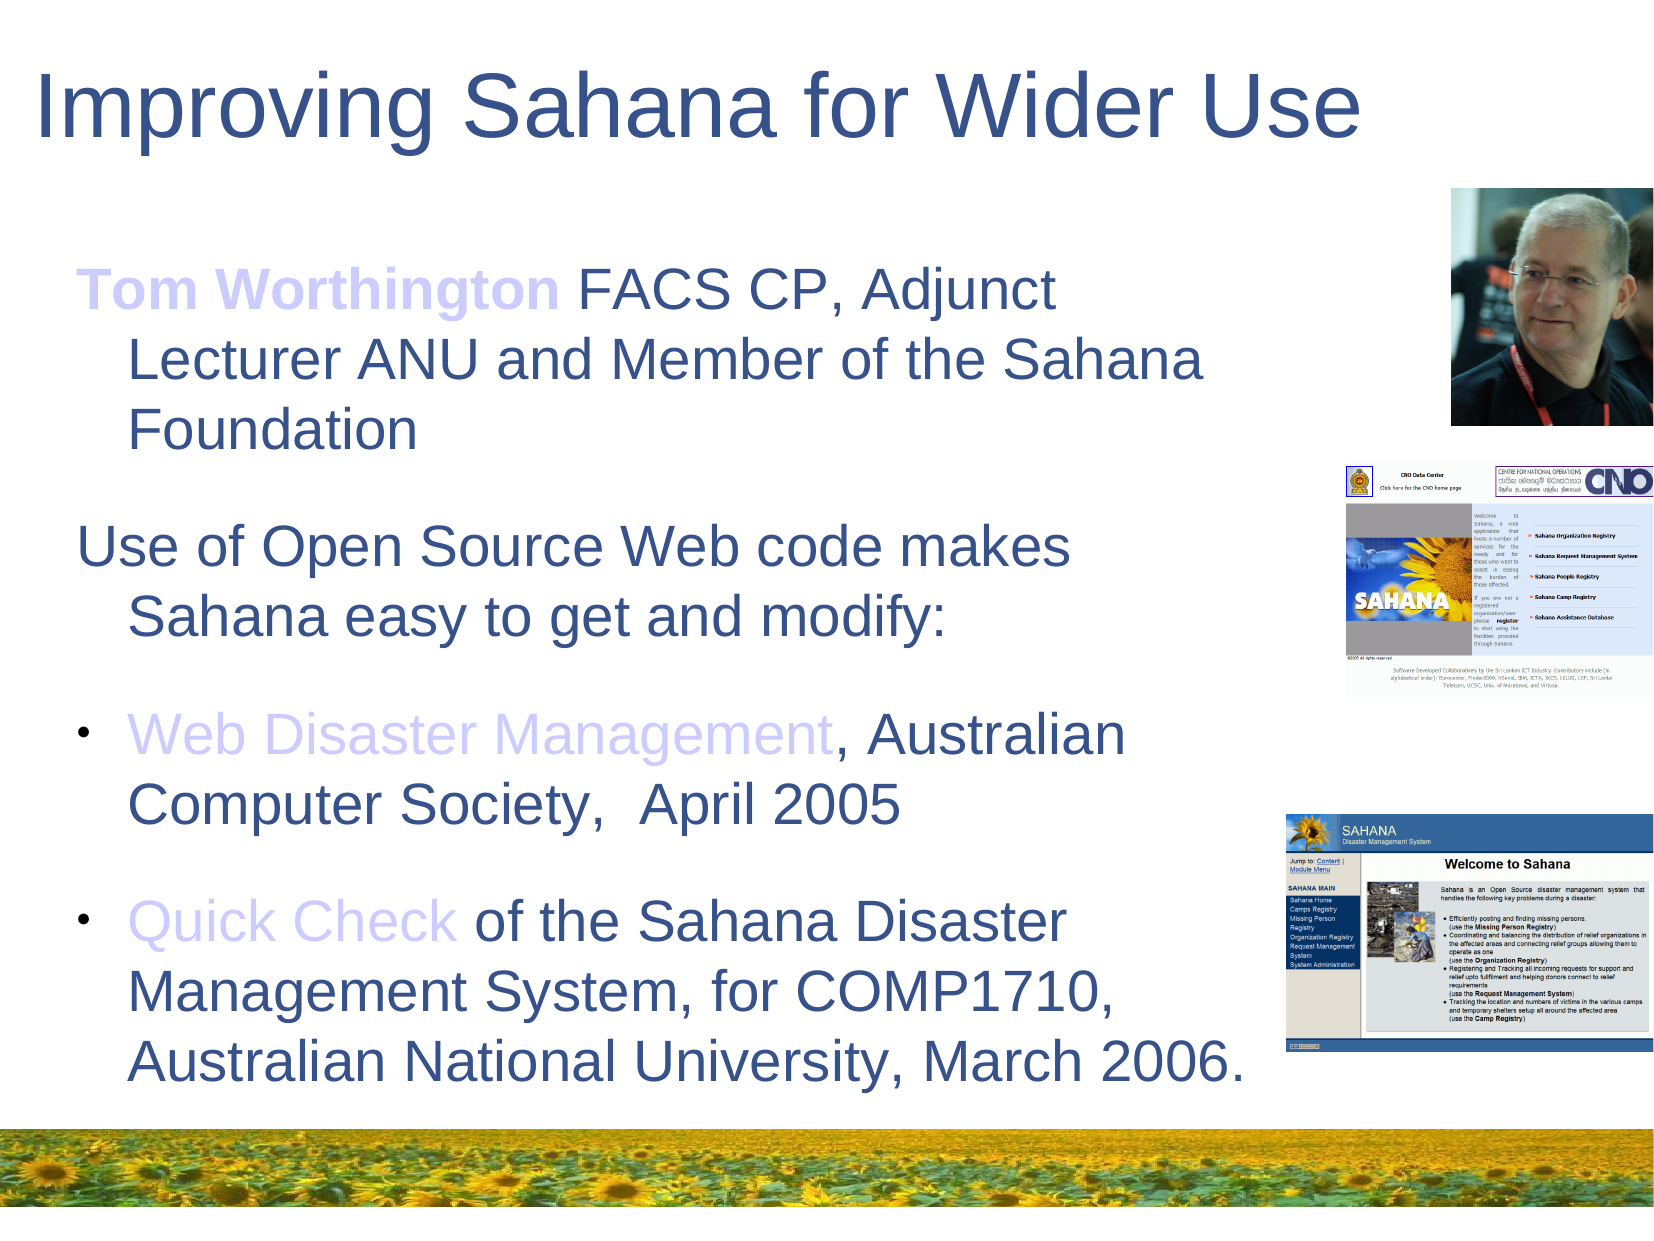

Improving Sahana for Wider Use
Tom Worthington FACS CP, Adjunct Lecturer ANU and Member of the Sahana Foundation
Use of Open Source Web code makes Sahana easy to get and modify:
Web Disaster Management, Australian Computer Society, April 2005
Quick Check of the Sahana Disaster Management System, for COMP1710, Australian National University, March 2006.